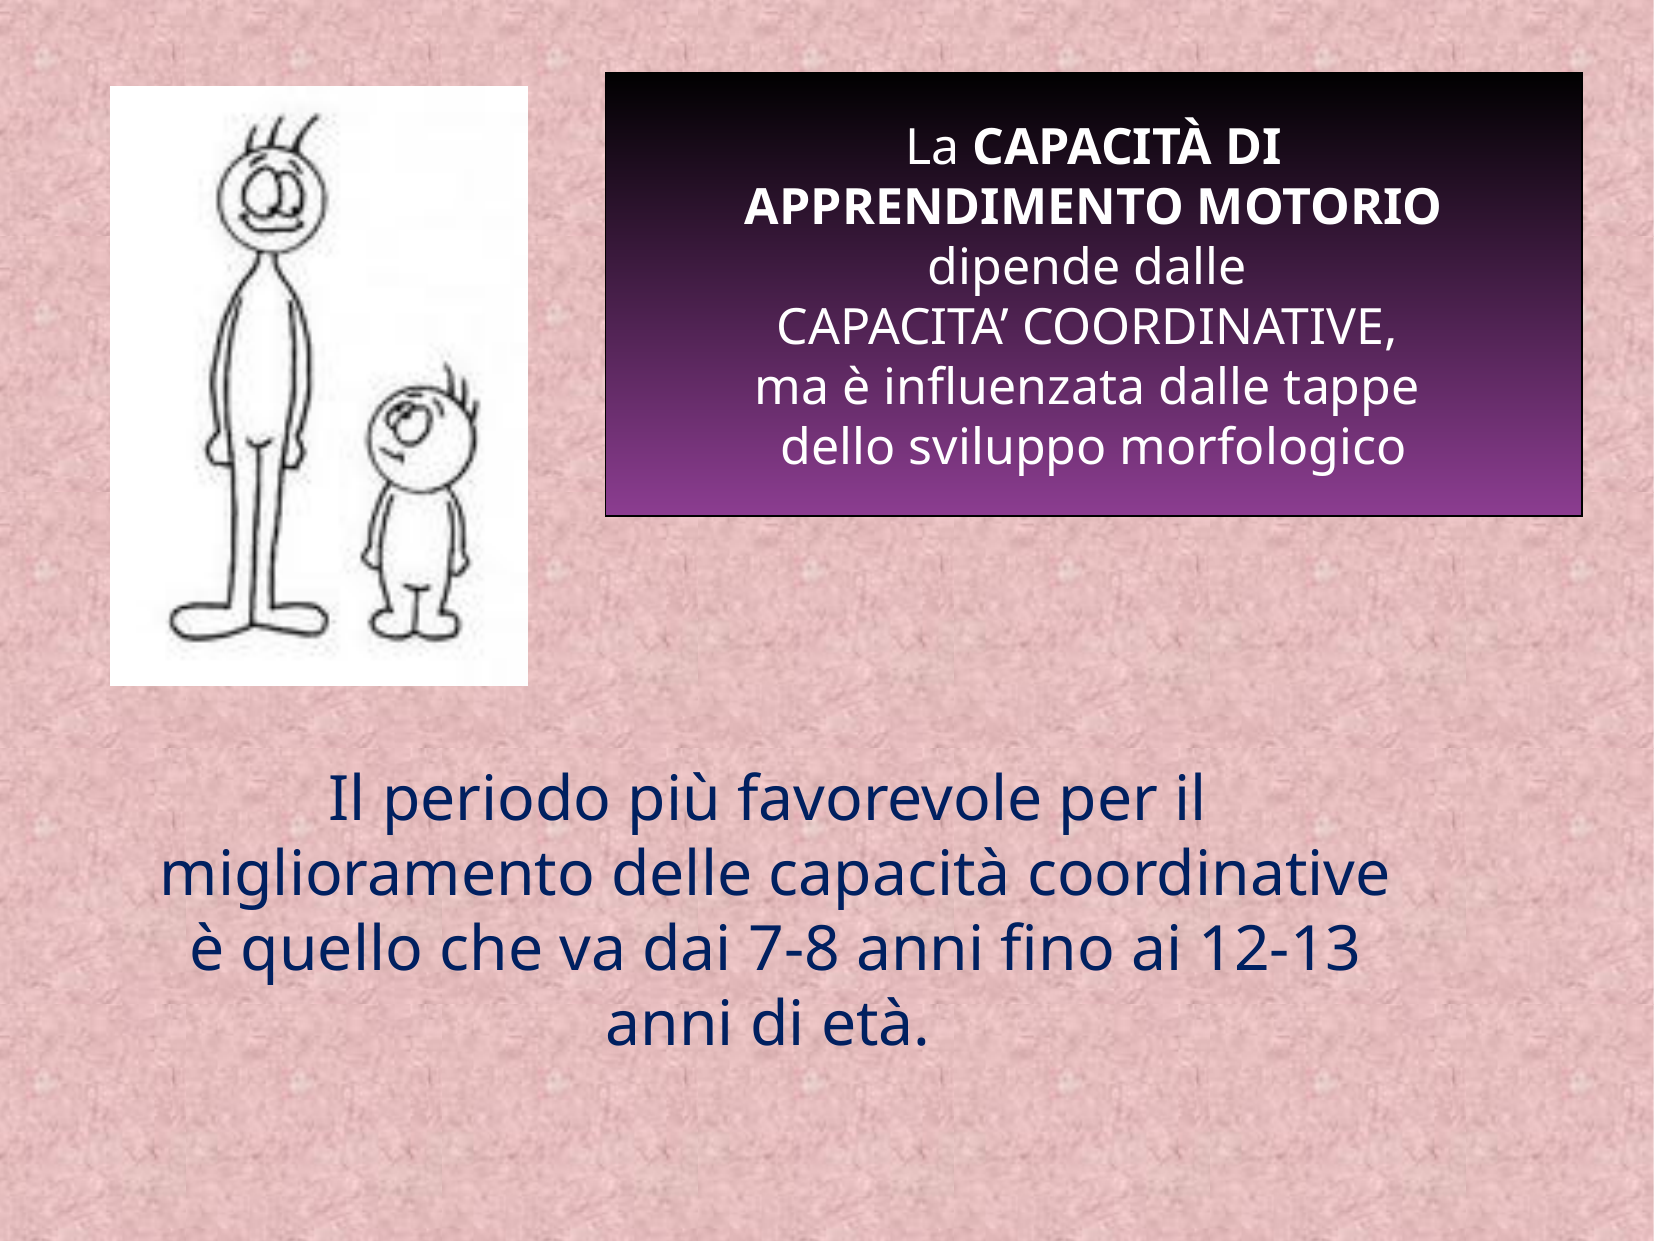

La CAPACITÀ DI
APPRENDIMENTO MOTORIO
dipende dalle
CAPACITA’ COORDINATIVE,
ma è influenzata dalle tappe
dello sviluppo morfologico
Il periodo più favorevole per il
 miglioramento delle capacità coordinative
 è quello che va dai 7-8 anni fino ai 12-13 anni di età.